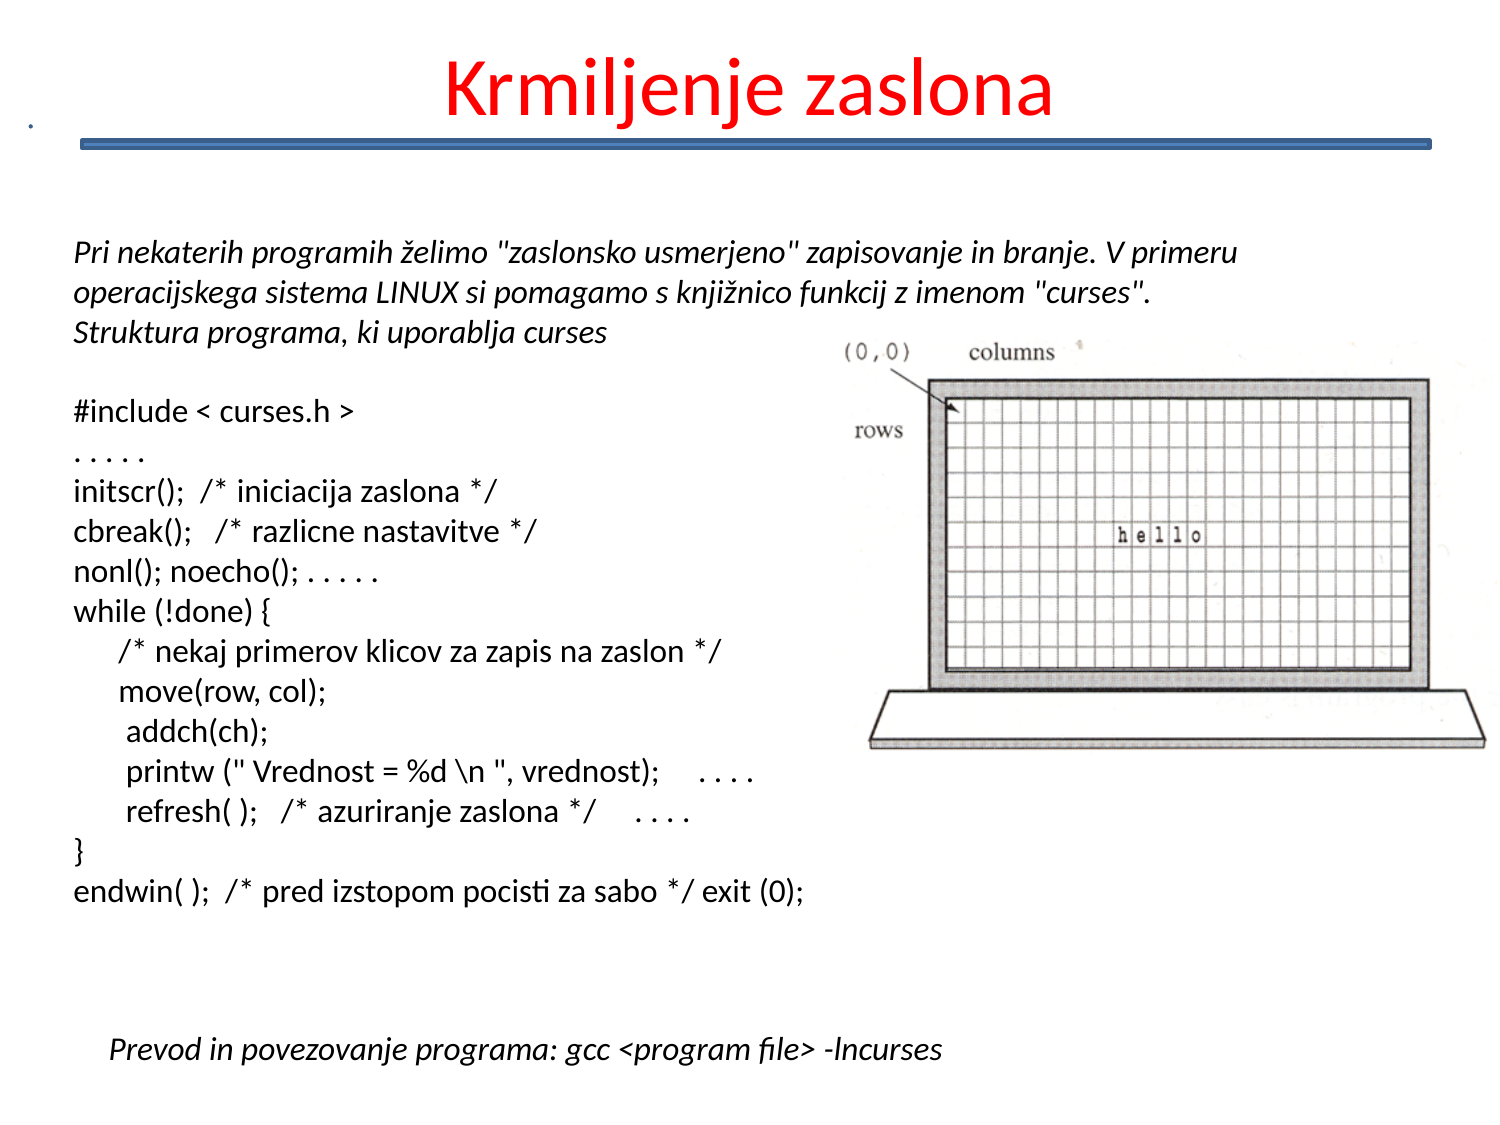

# Krmiljenje zaslona
Pri nekaterih programih želimo "zaslonsko usmerjeno" zapisovanje in branje. V primeru operacijskega sistema LINUX si pomagamo s knjižnico funkcij z imenom "curses".
Struktura programa, ki uporablja curses
#include < curses.h >
. . . . .
initscr();  /* iniciacija zaslona */
cbreak();   /* razlicne nastavitve */
nonl(); noecho(); . . . . .
while (!done) {
 /* nekaj primerov klicov za zapis na zaslon */
 move(row, col);
 addch(ch);
 printw (" Vrednost = %d \n ", vrednost);     . . . .
 refresh( );   /* azuriranje zaslona */     . . . .
}
endwin( );  /* pred izstopom pocisti za sabo */ exit (0);
Prevod in povezovanje programa: gcc <program file> -lncurses